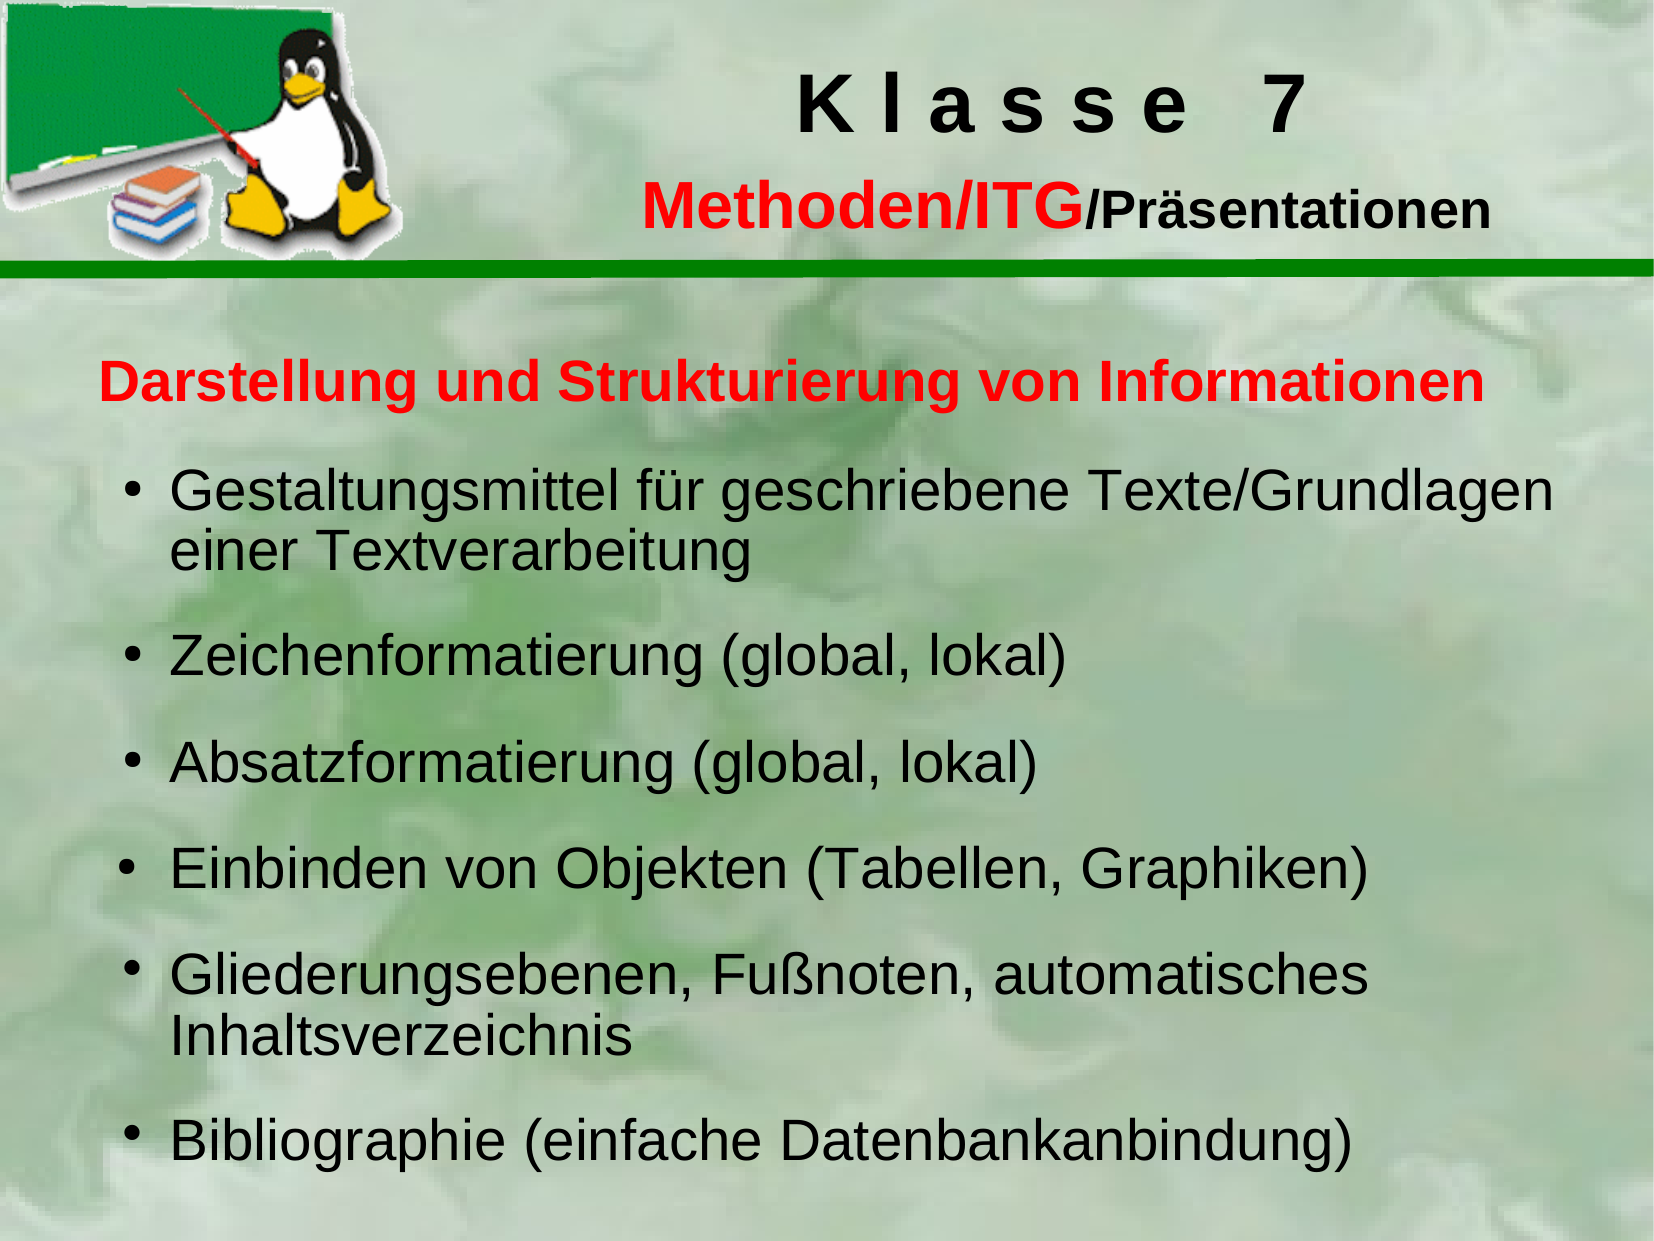

# Klasse 7
Methoden/ITG/Präsentationen
Darstellung und Strukturierung von Informationen
Gestaltungsmittel für geschriebene Texte/Grundlagen einer Textverarbeitung
Zeichenformatierung (global, lokal)
Absatzformatierung (global, lokal)
Einbinden von Objekten (Tabellen, Graphiken)
Gliederungsebenen, Fußnoten, automatisches Inhaltsverzeichnis
Bibliographie (einfache Datenbankanbindung)